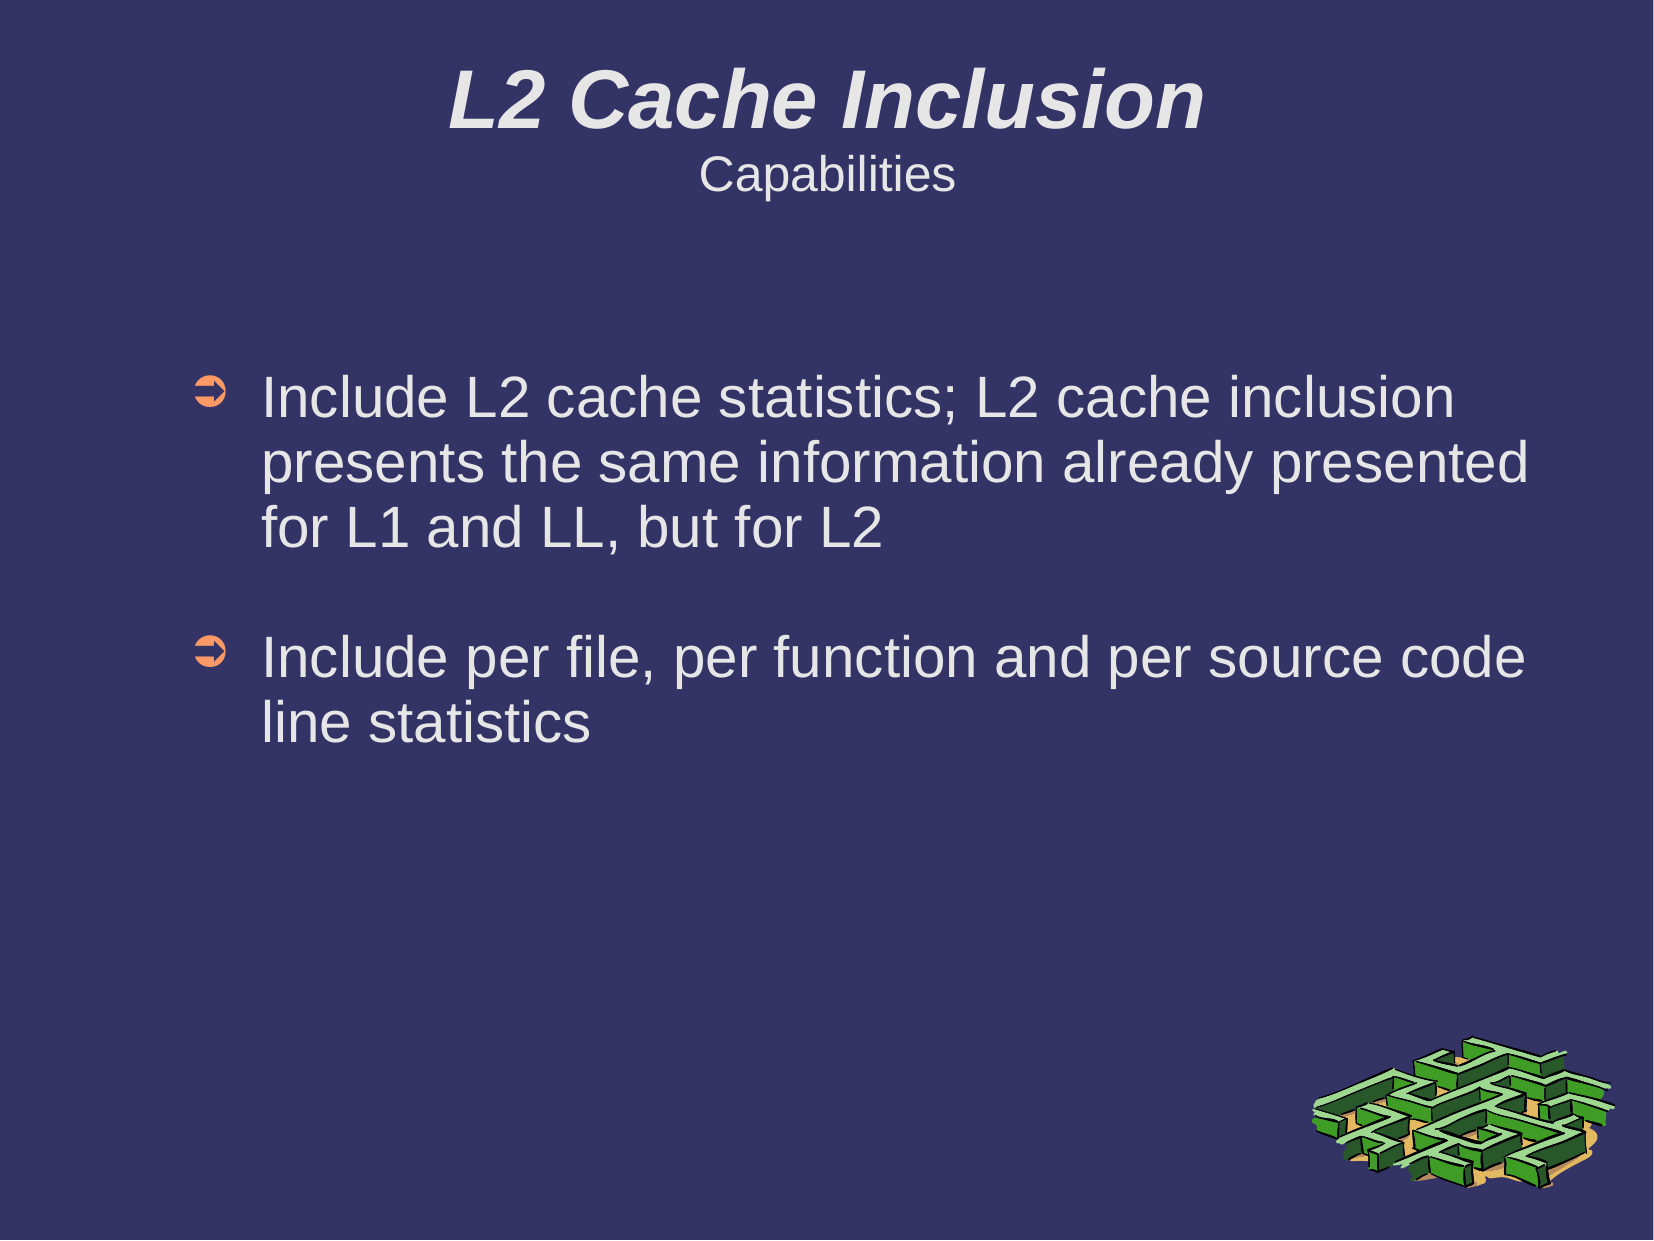

# L2 Cache Inclusion Capabilities
Include L2 cache statistics; L2 cache inclusion presents the same information already presented for L1 and LL, but for L2
Include per file, per function and per source code line statistics